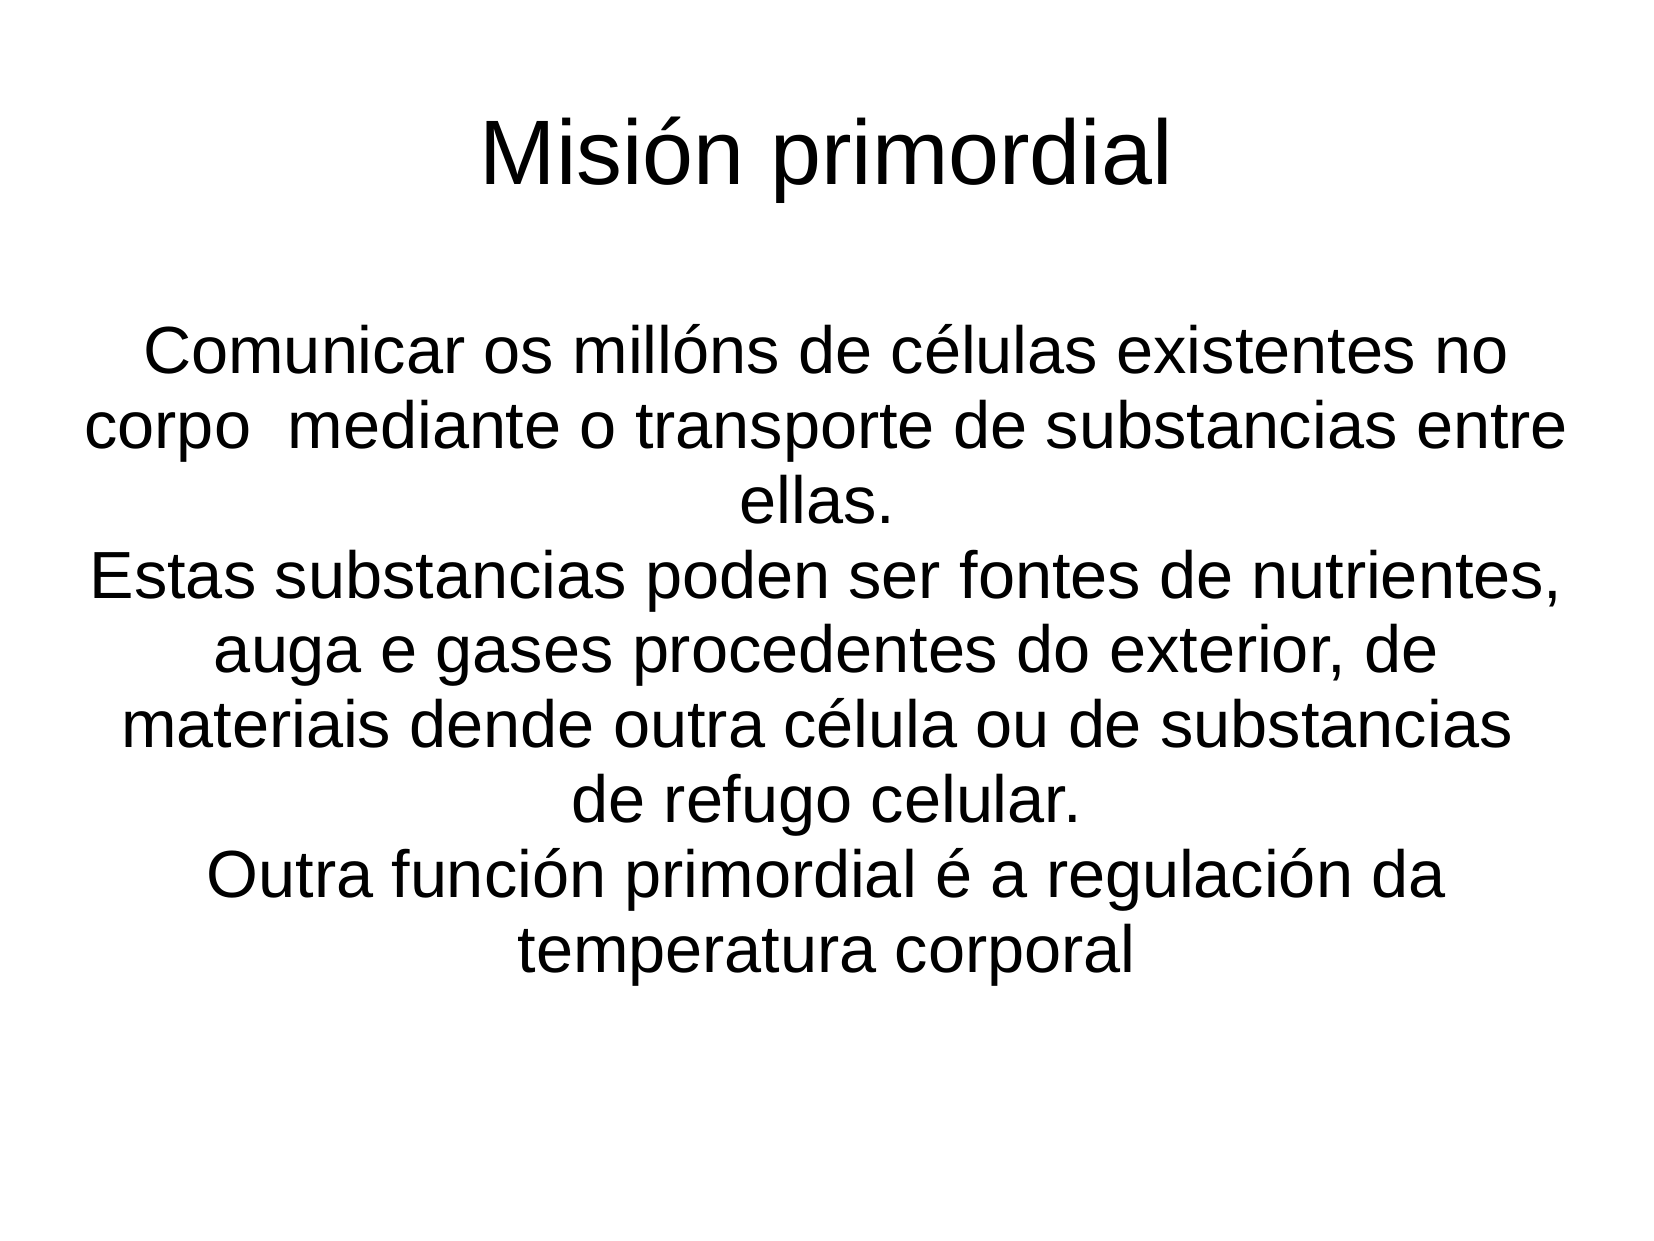

# Misión primordial
Comunicar os millóns de células existentes no corpo mediante o transporte de substancias entre ellas.
Estas substancias poden ser fontes de nutrientes, auga e gases procedentes do exterior, de materiais dende outra célula ou de substancias de refugo celular.
Outra función primordial é a regulación da temperatura corporal